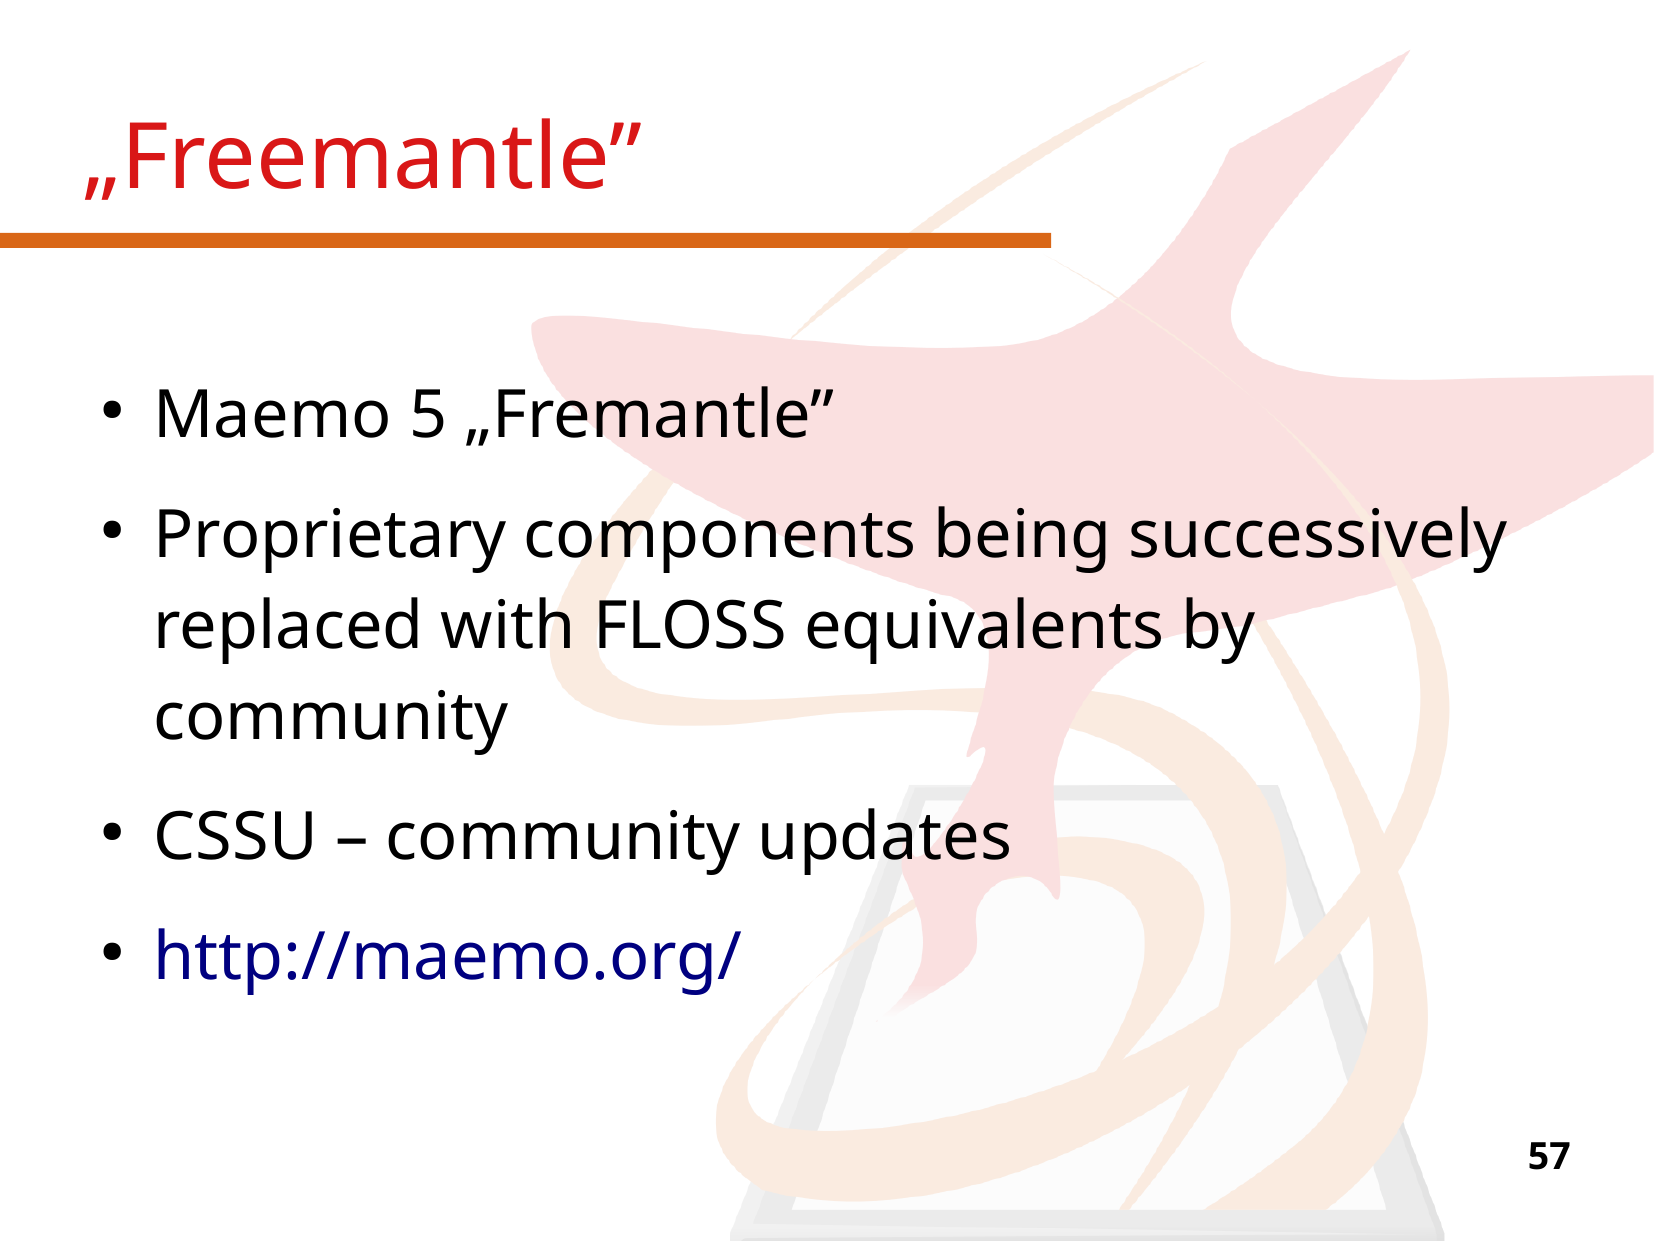

# „Freemantle”
Maemo 5 „Fremantle”
Proprietary components being successively replaced with FLOSS equivalents by community
CSSU – community updates
http://maemo.org/
57